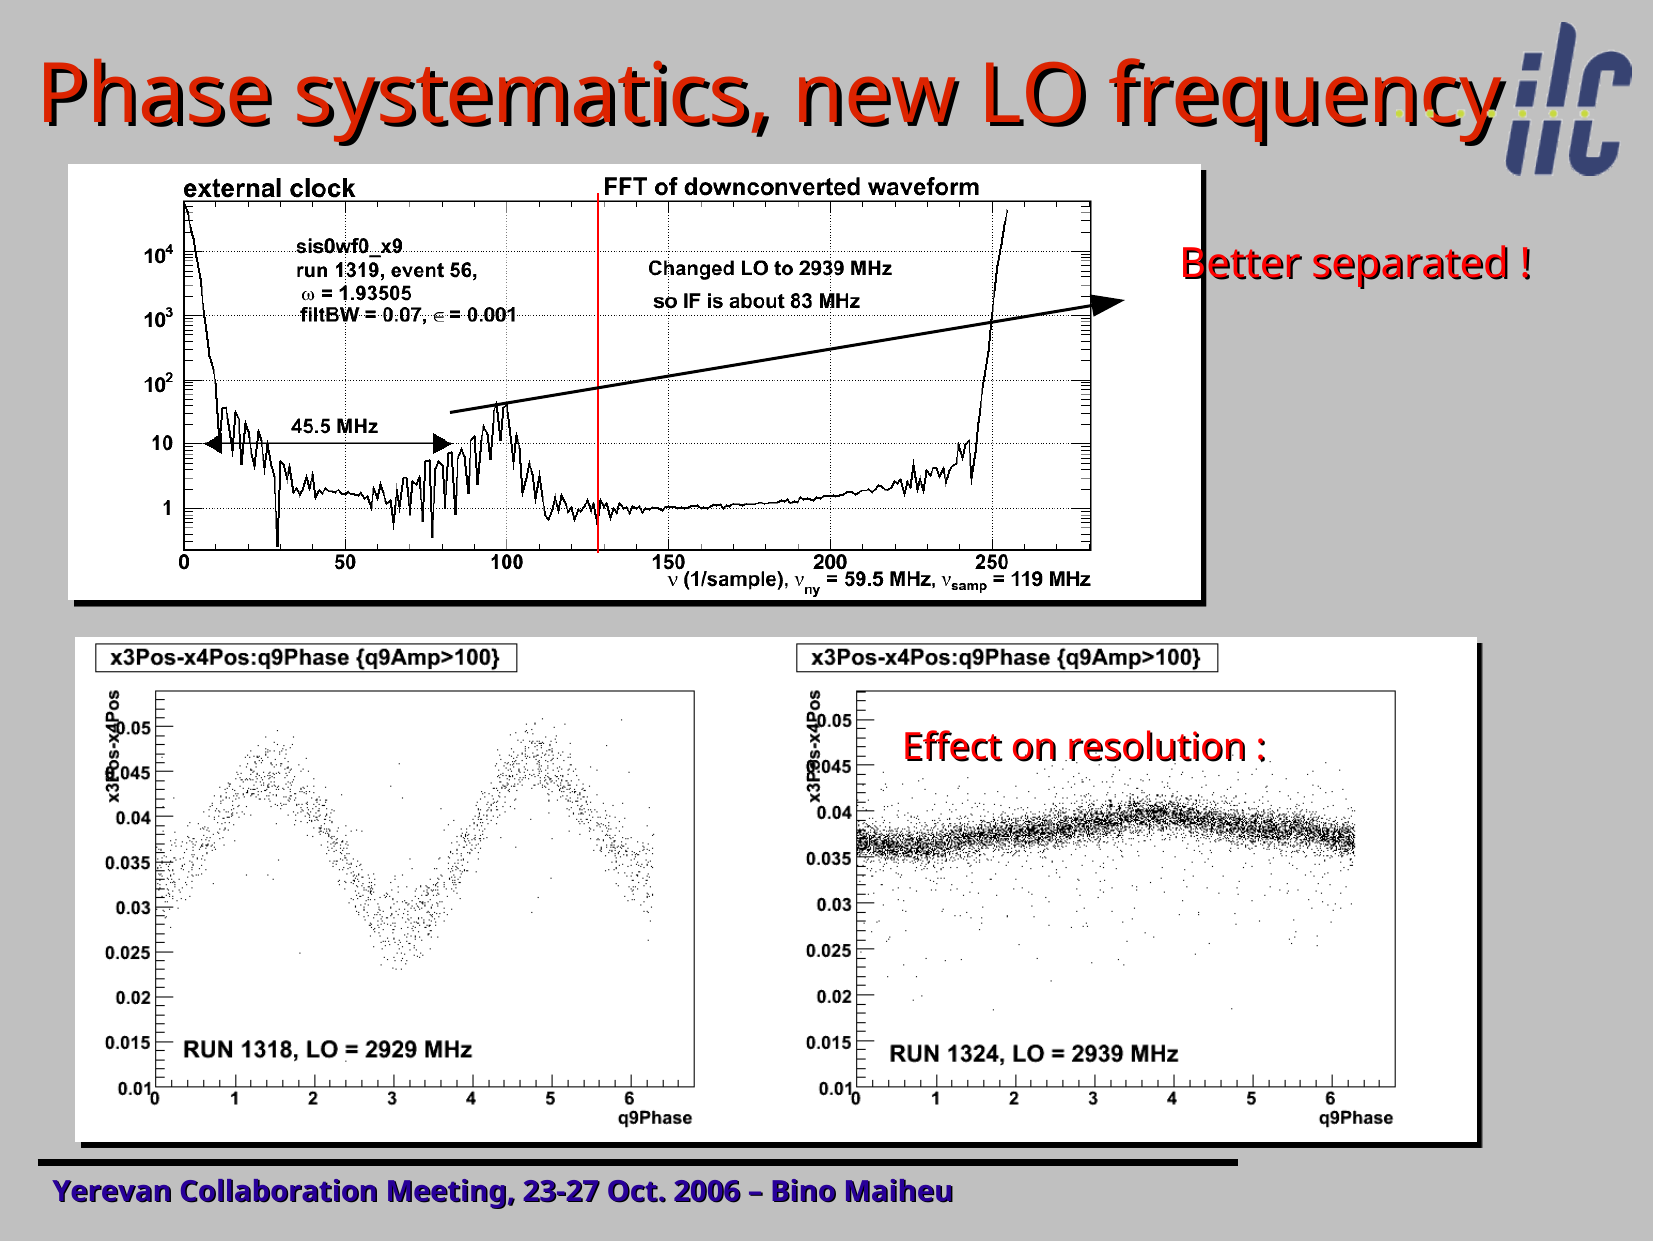

Phase systematics, new LO frequency
Better separated !
Effect on resolution :
Yerevan Collaboration Meeting, 23-27 Oct. 2006 – Bino Maiheu